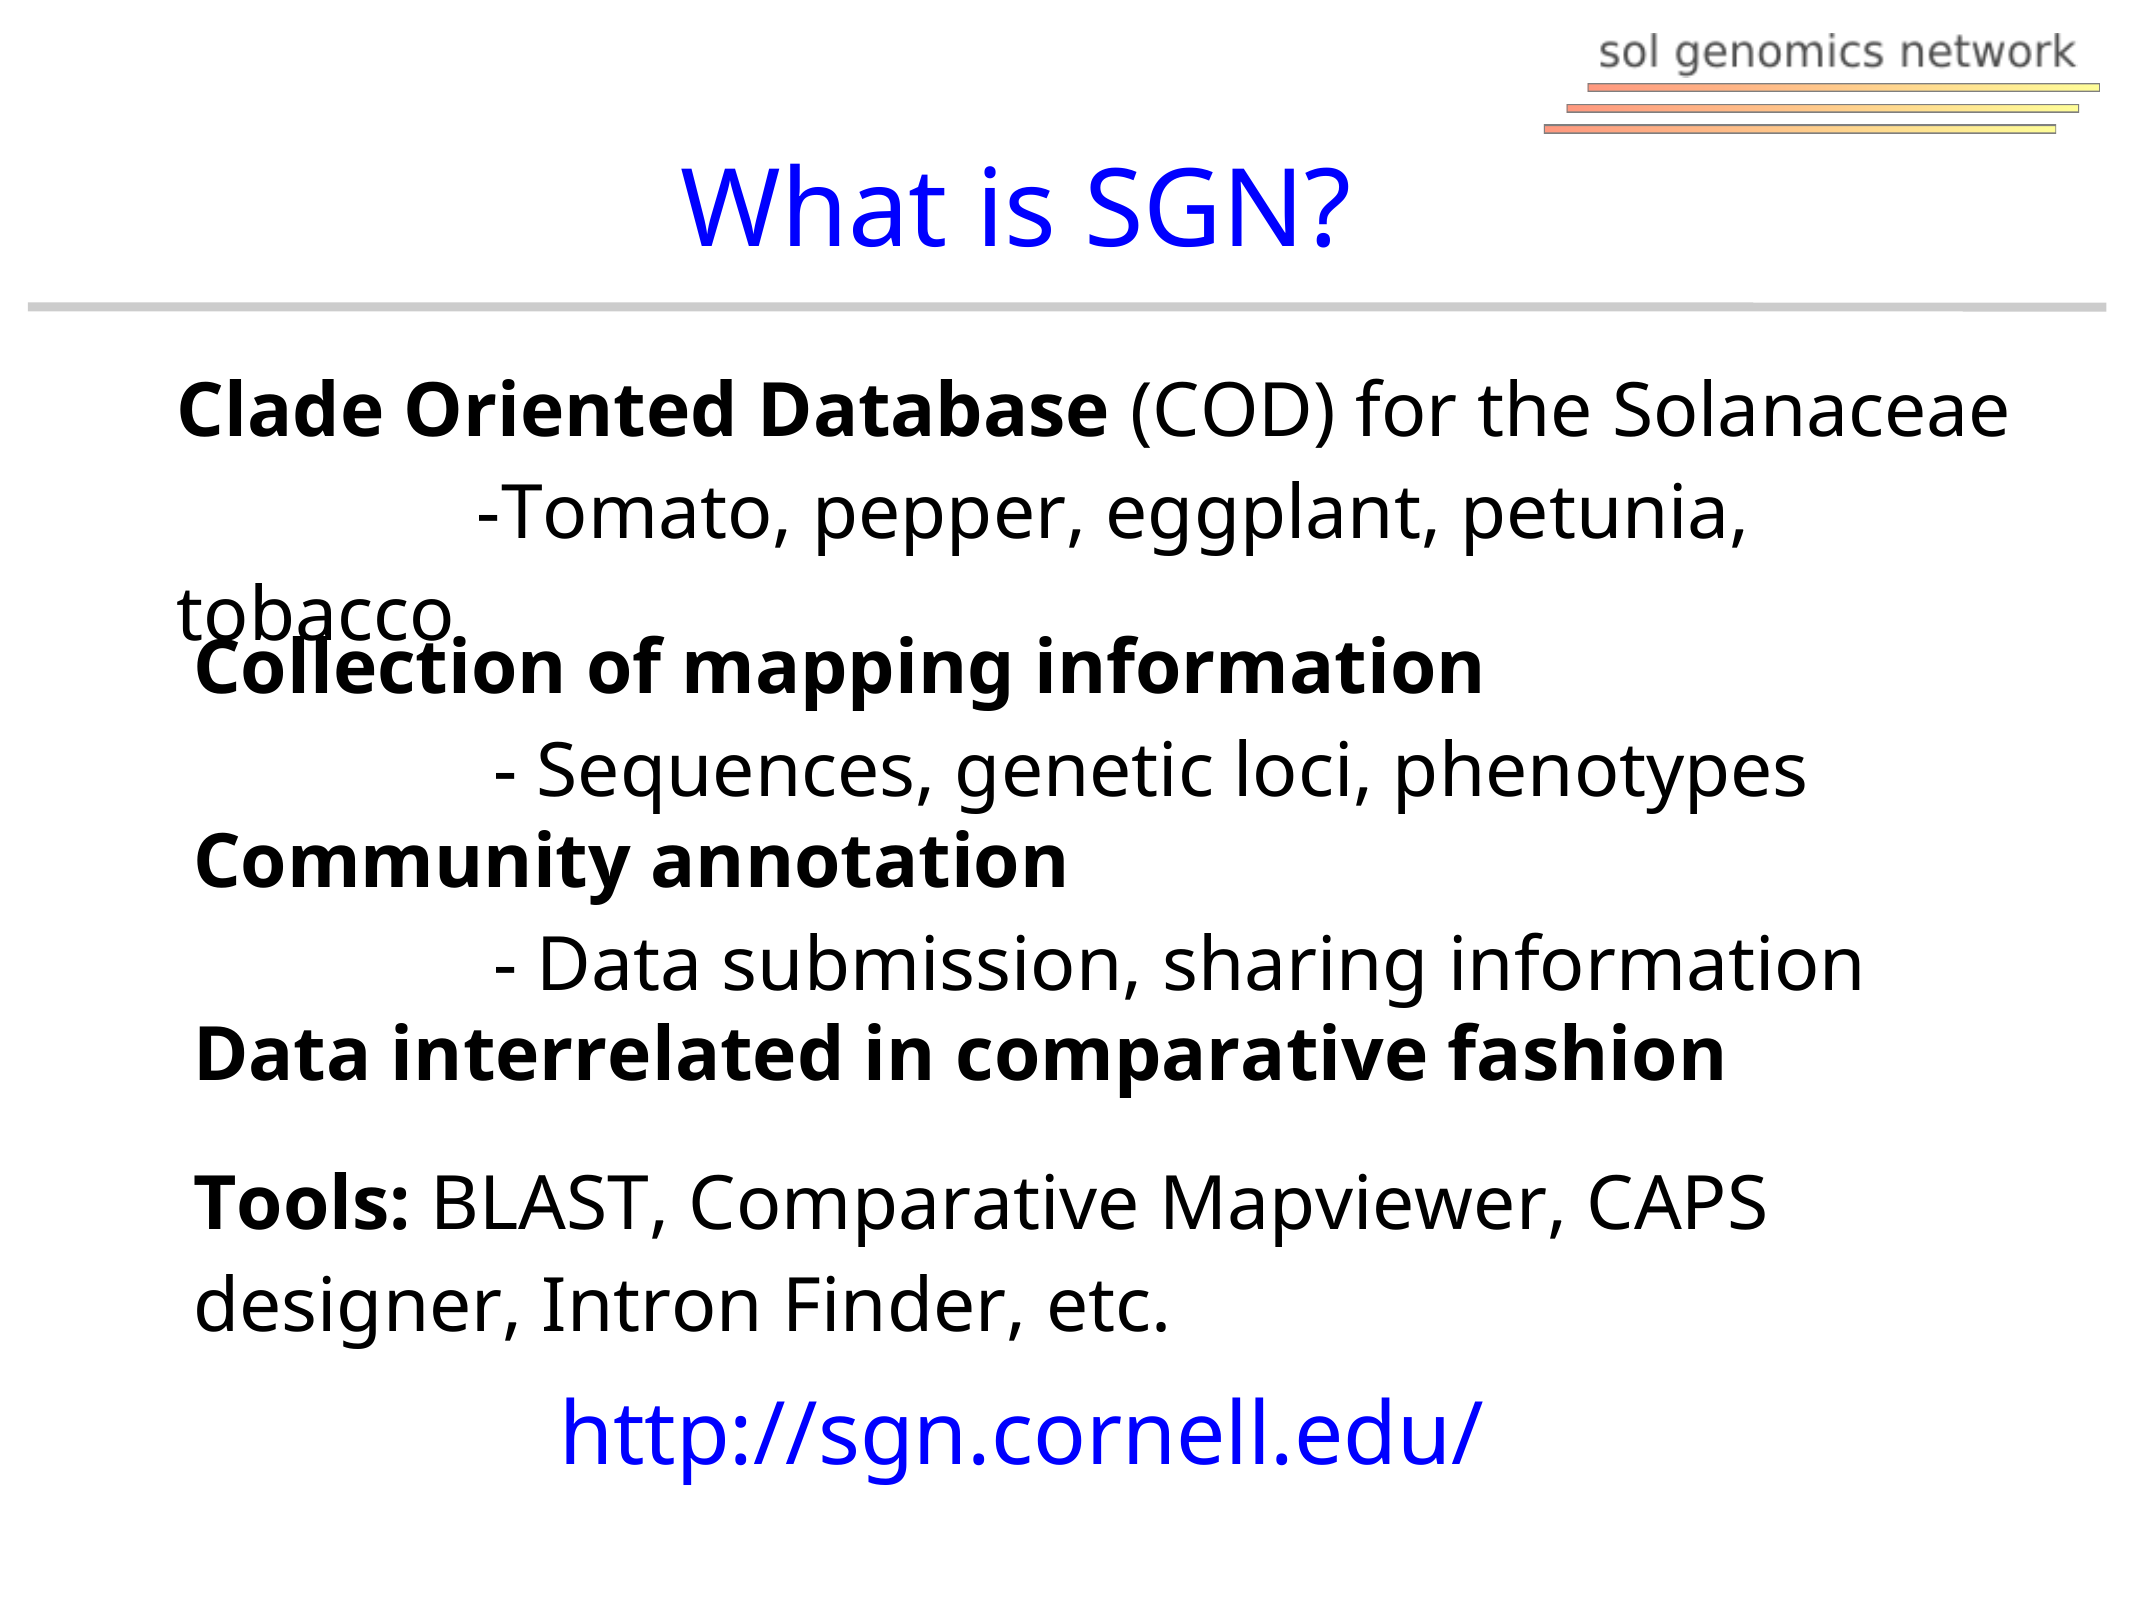

What is SGN?
Clade Oriented Database (COD) for the Solanaceae
		-Tomato, pepper, eggplant, petunia, tobacco
Collection of mapping information
		- Sequences, genetic loci, phenotypes
Community annotation
		- Data submission, sharing information
Data interrelated in comparative fashion
Tools: BLAST, Comparative Mapviewer, CAPS designer, Intron Finder, etc.
http://sgn.cornell.edu/